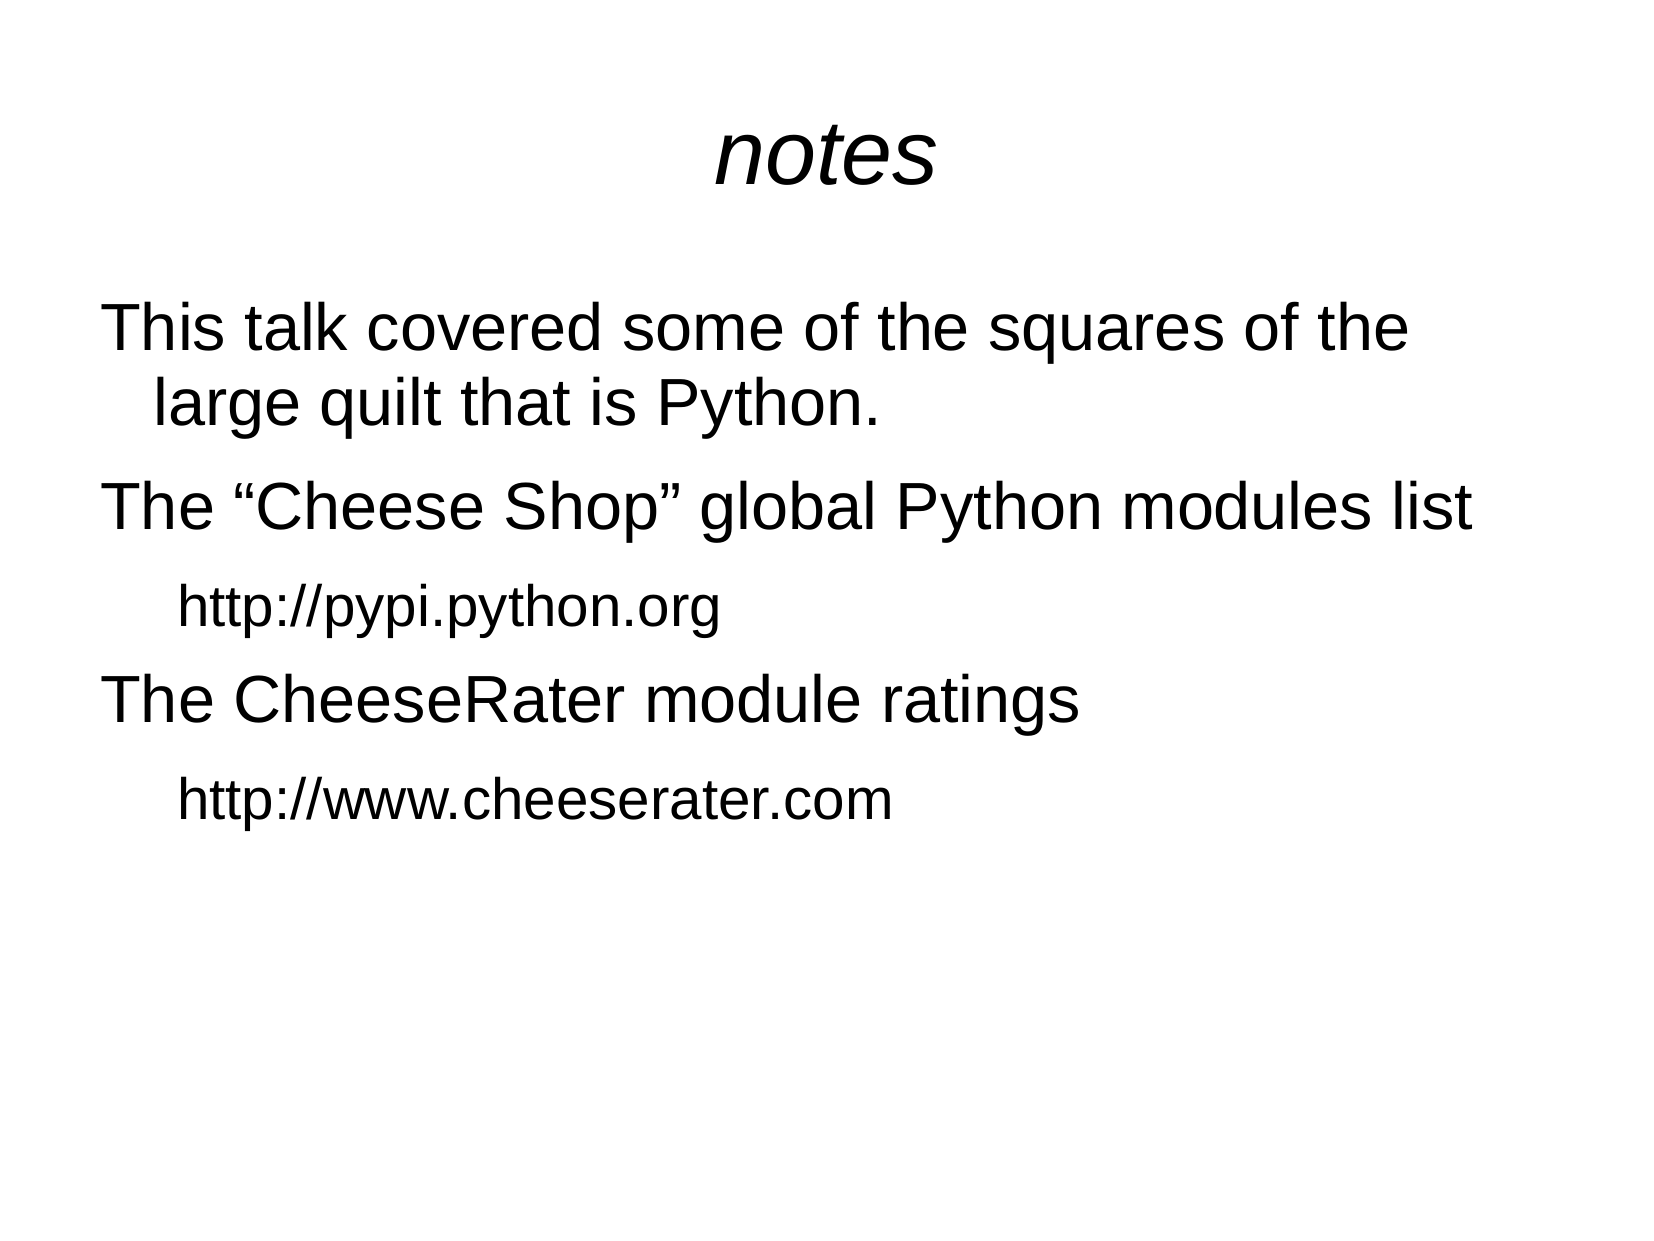

# notes
This talk covered some of the squares of the large quilt that is Python.
The “Cheese Shop” global Python modules list
http://pypi.python.org
The CheeseRater module ratings
http://www.cheeserater.com